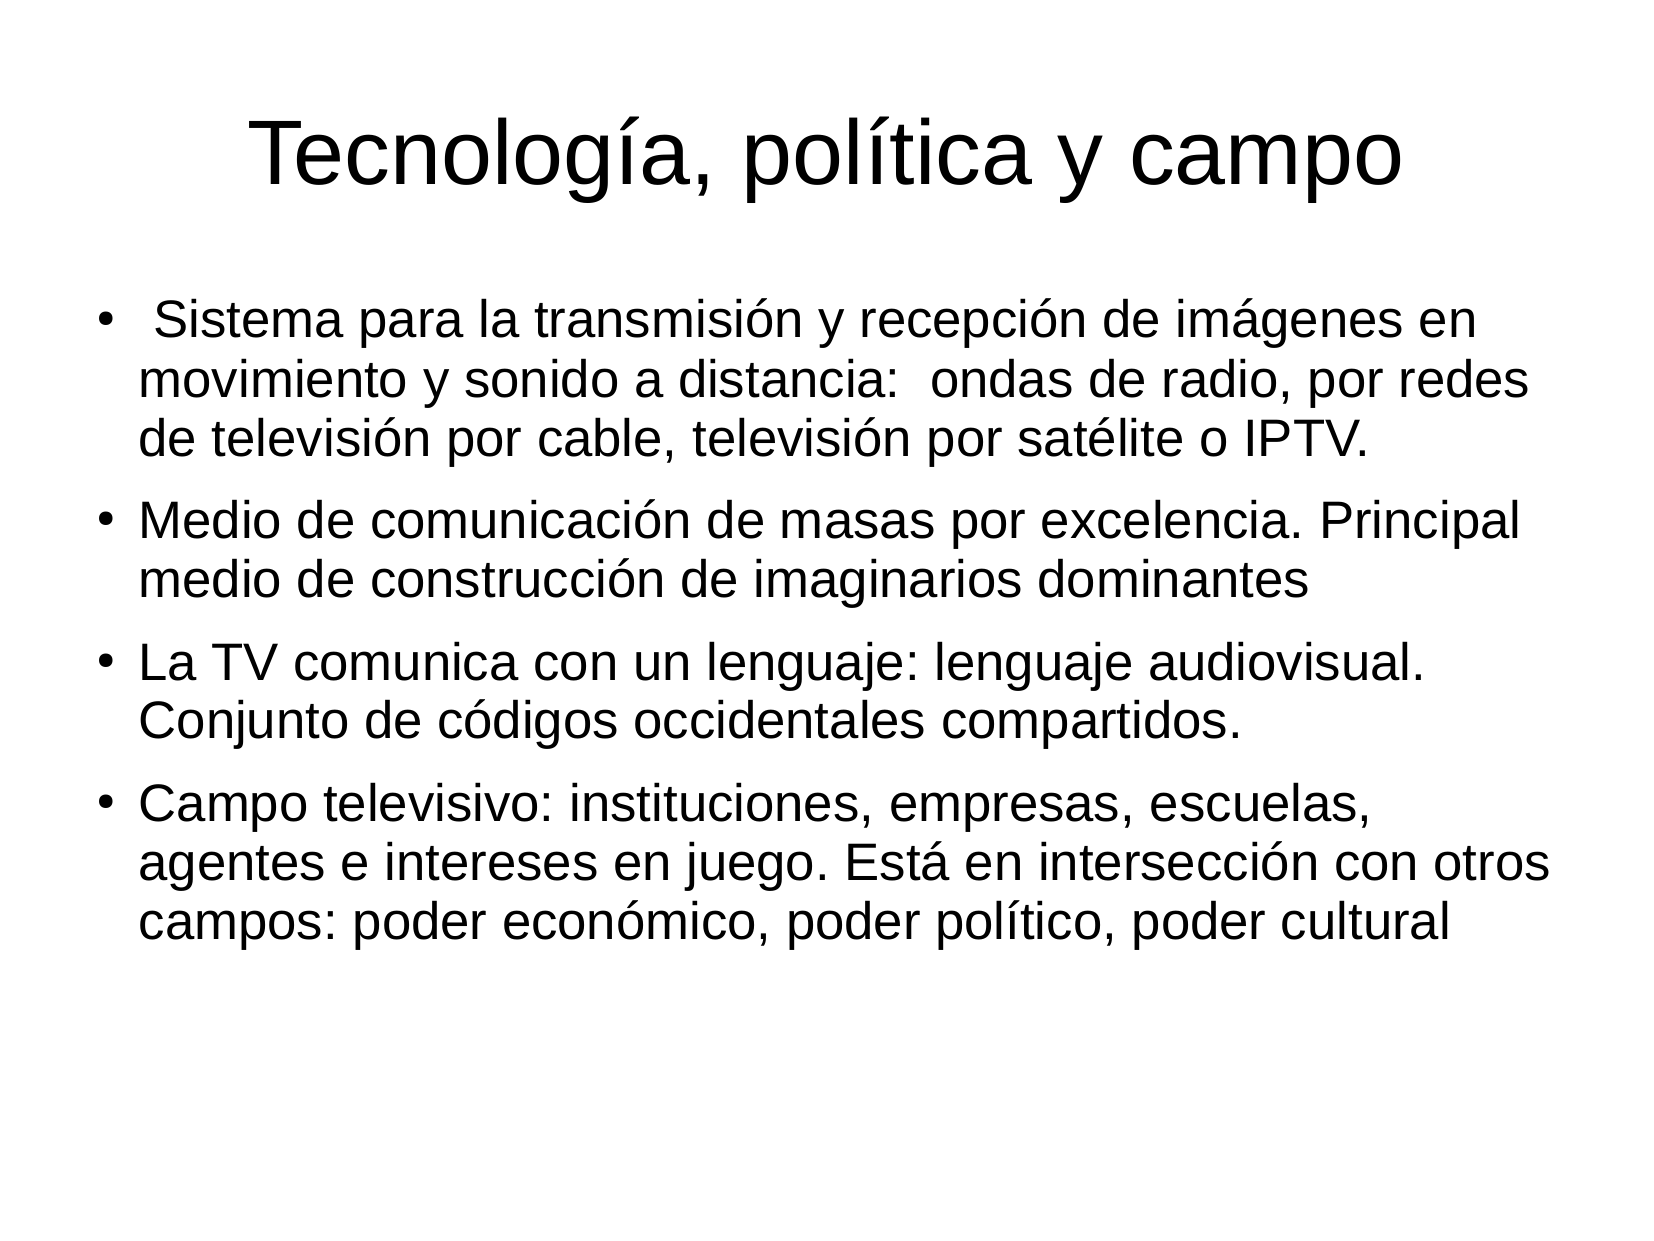

# Tecnología, política y campo
 Sistema para la transmisión y recepción de imágenes en movimiento y sonido a distancia: ondas de radio, por redes de televisión por cable, televisión por satélite o IPTV.
Medio de comunicación de masas por excelencia. Principal medio de construcción de imaginarios dominantes
La TV comunica con un lenguaje: lenguaje audiovisual. Conjunto de códigos occidentales compartidos.
Campo televisivo: instituciones, empresas, escuelas, agentes e intereses en juego. Está en intersección con otros campos: poder económico, poder político, poder cultural